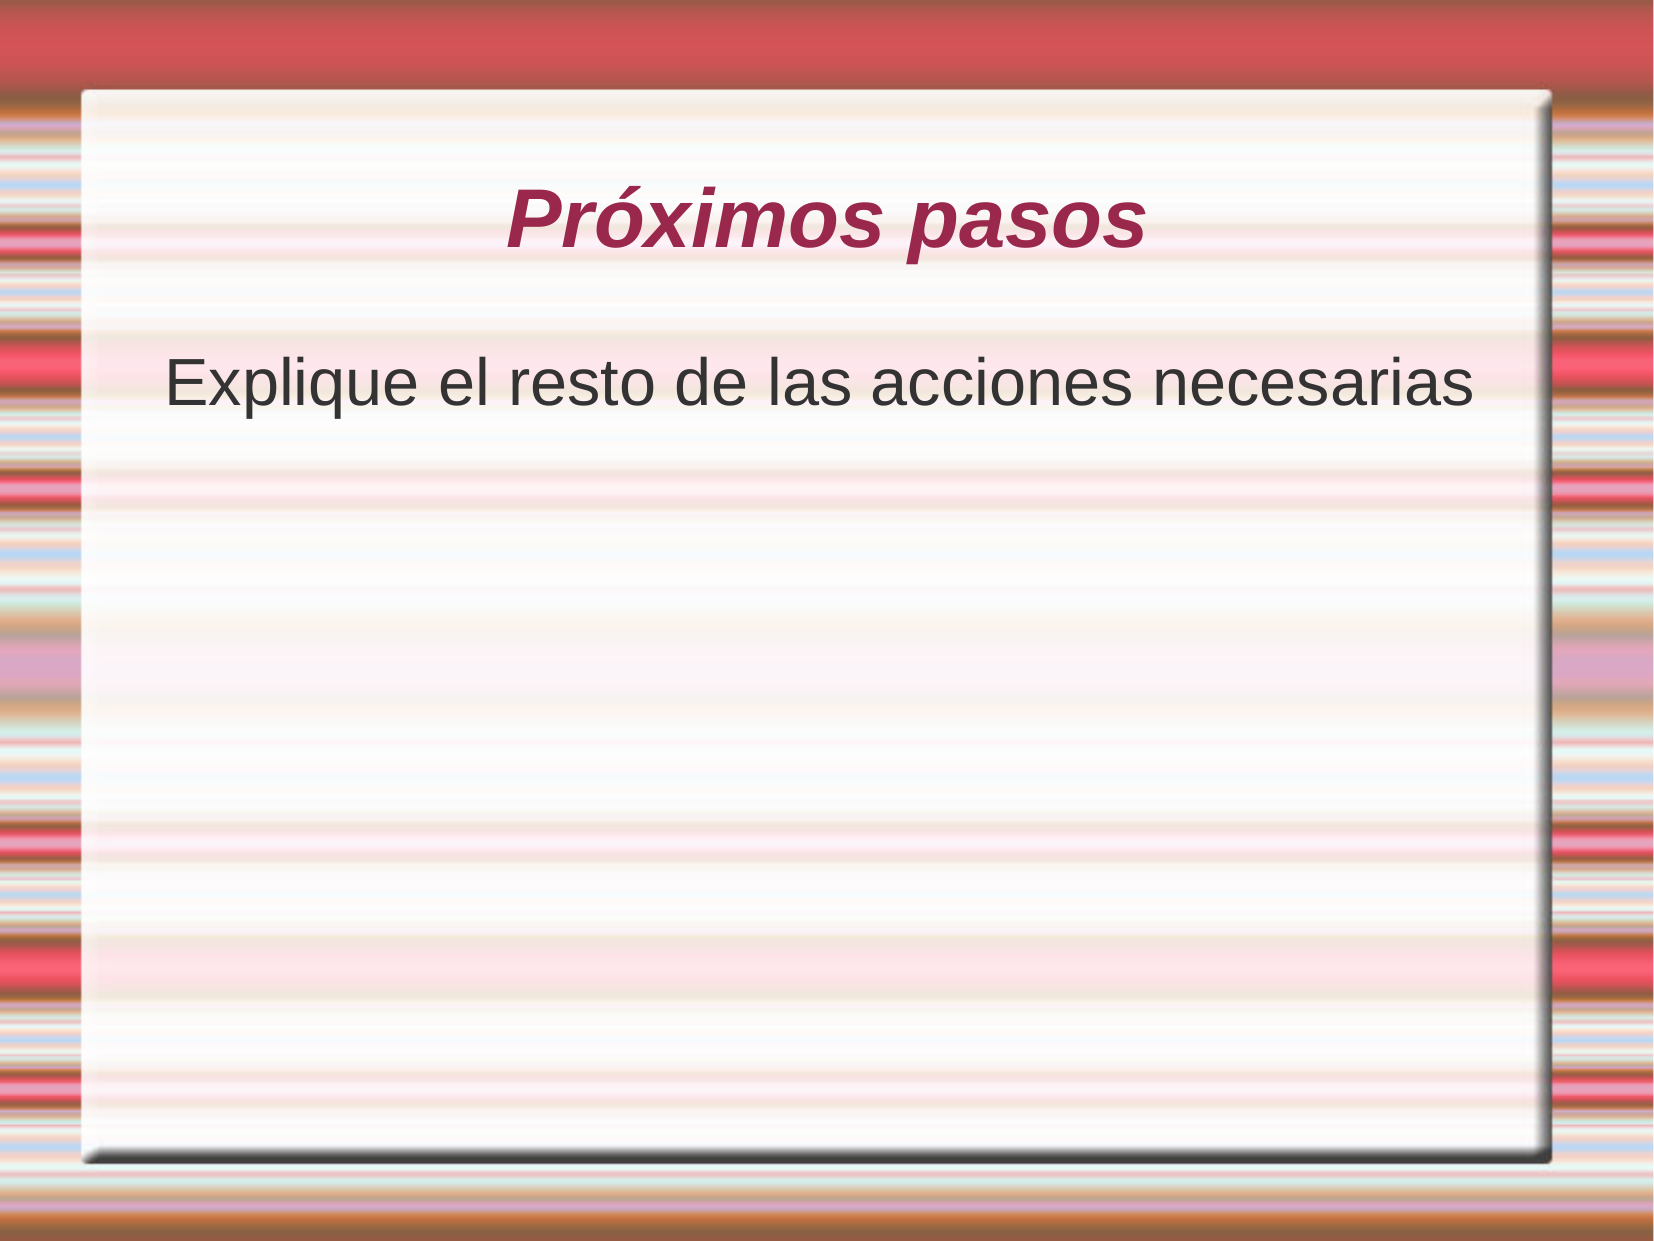

# Próximos pasos
Explique el resto de las acciones necesarias